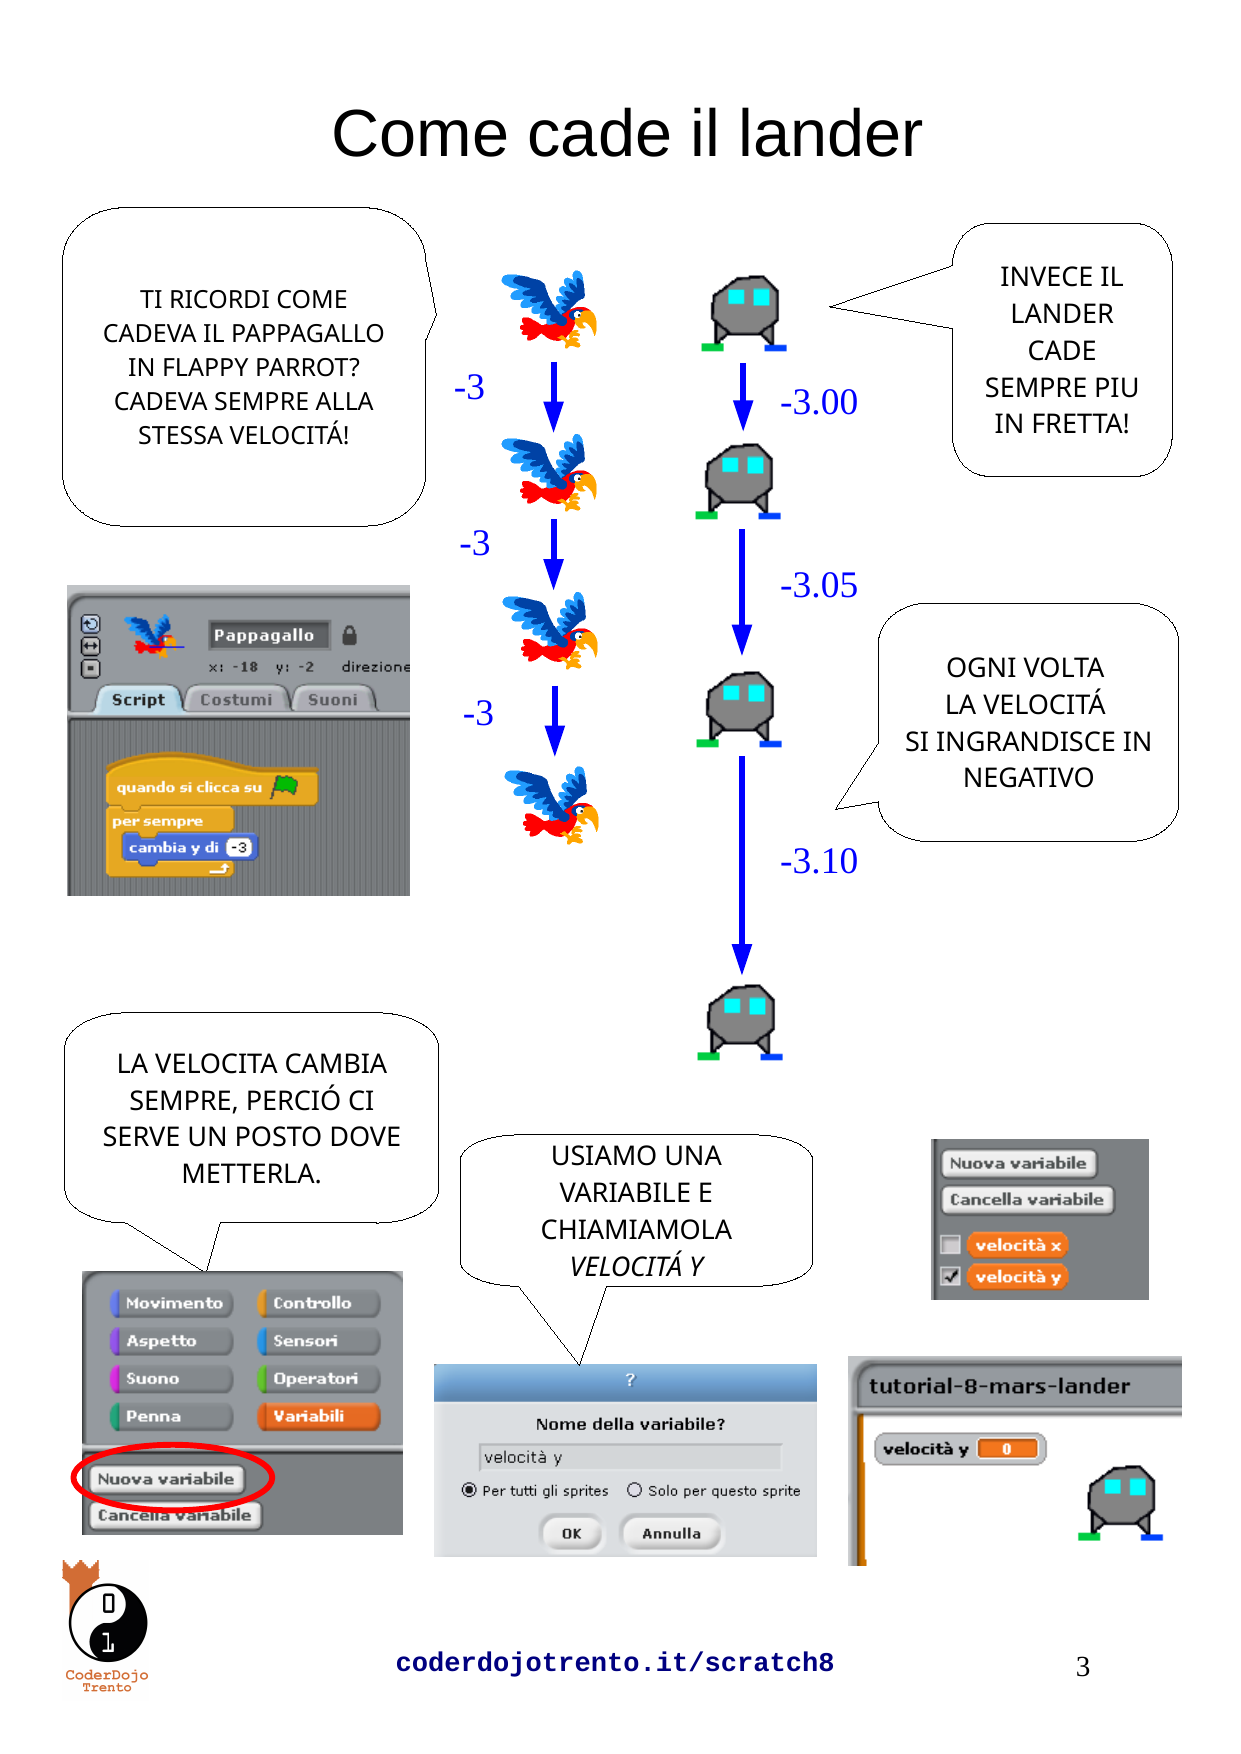

# Come cade il lander
TI RICORDI COME CADEVA IL PAPPAGALLO IN FLAPPY PARROT? CADEVA SEMPRE ALLA STESSA VELOCITÁ!
INVECE IL LANDER CADE SEMPRE PIU IN FRETTA!
-3
-3.00
-3
-3.05
OGNI VOLTA
LA VELOCITÁ
SI INGRANDISCE IN NEGATIVO
-3
-3.10
LA VELOCITA CAMBIA SEMPRE, PERCIÓ CI SERVE UN POSTO DOVE METTERLA.
USIAMO UNA VARIABILE E CHIAMIAMOLA VELOCITÁ Y
coderdojotrento.it/scratch8